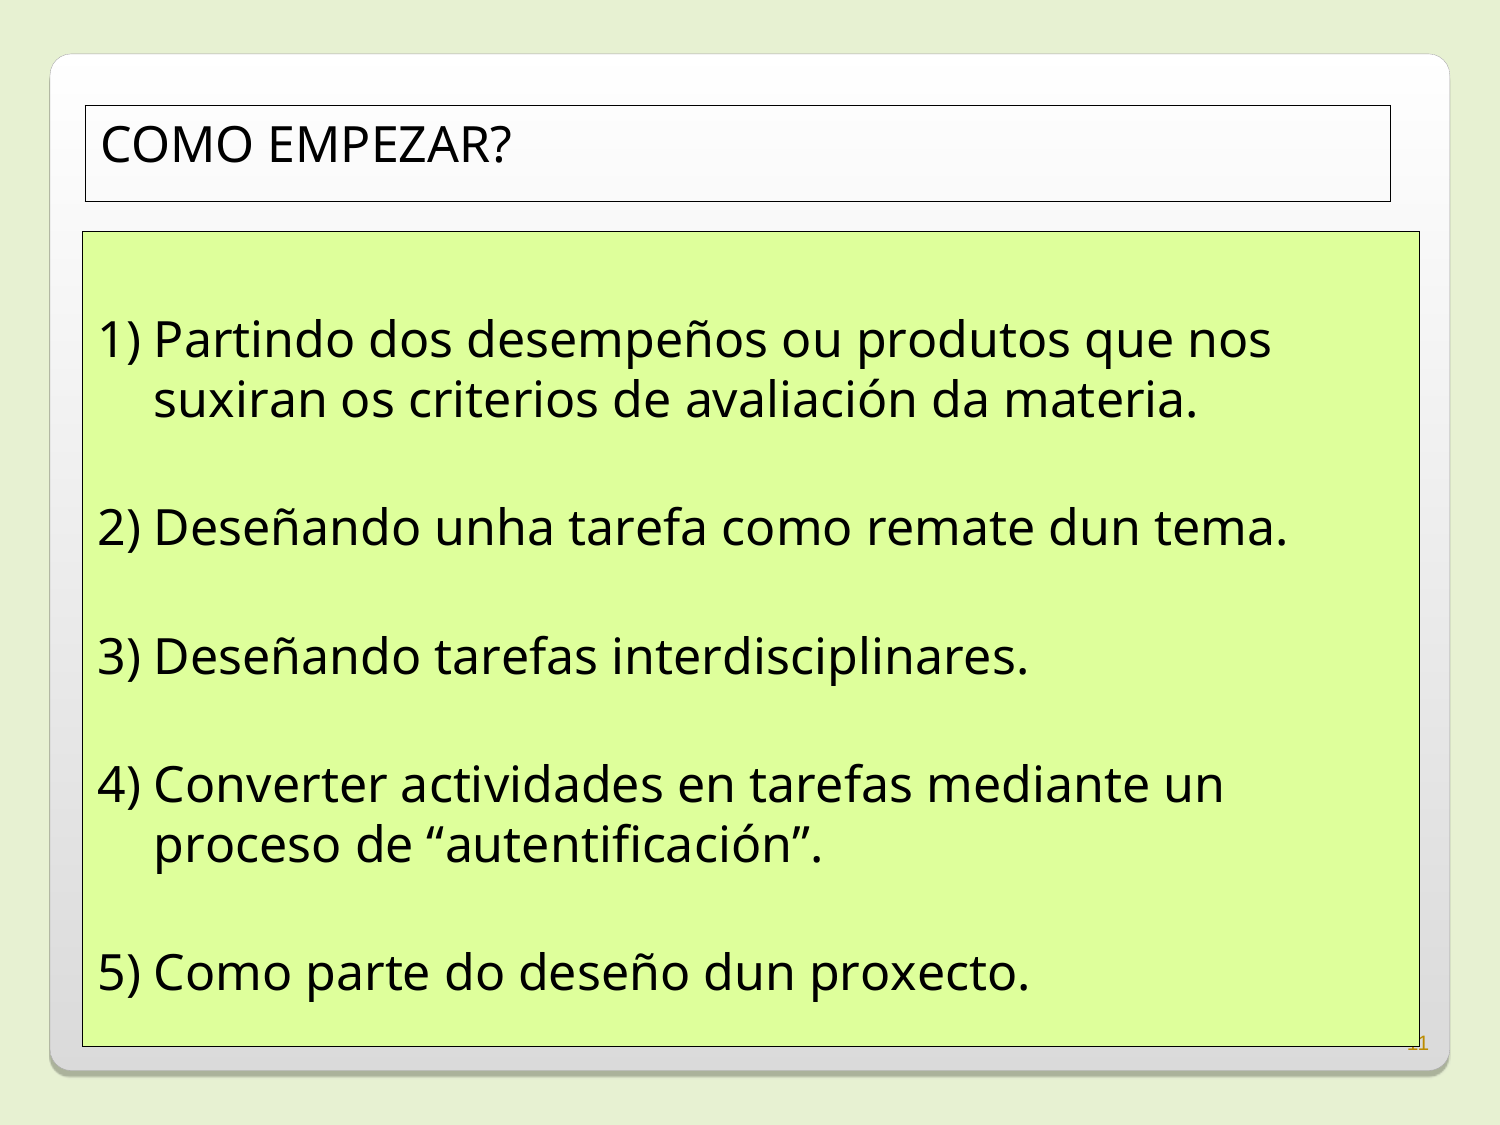

| COMO EMPEZAR? |
| --- |
| Partindo dos desempeños ou produtos que nos suxiran os criterios de avaliación da materia. Deseñando unha tarefa como remate dun tema. Deseñando tarefas interdisciplinares. Converter actividades en tarefas mediante un proceso de “autentificación”. Como parte do deseño dun proxecto. |
| --- |